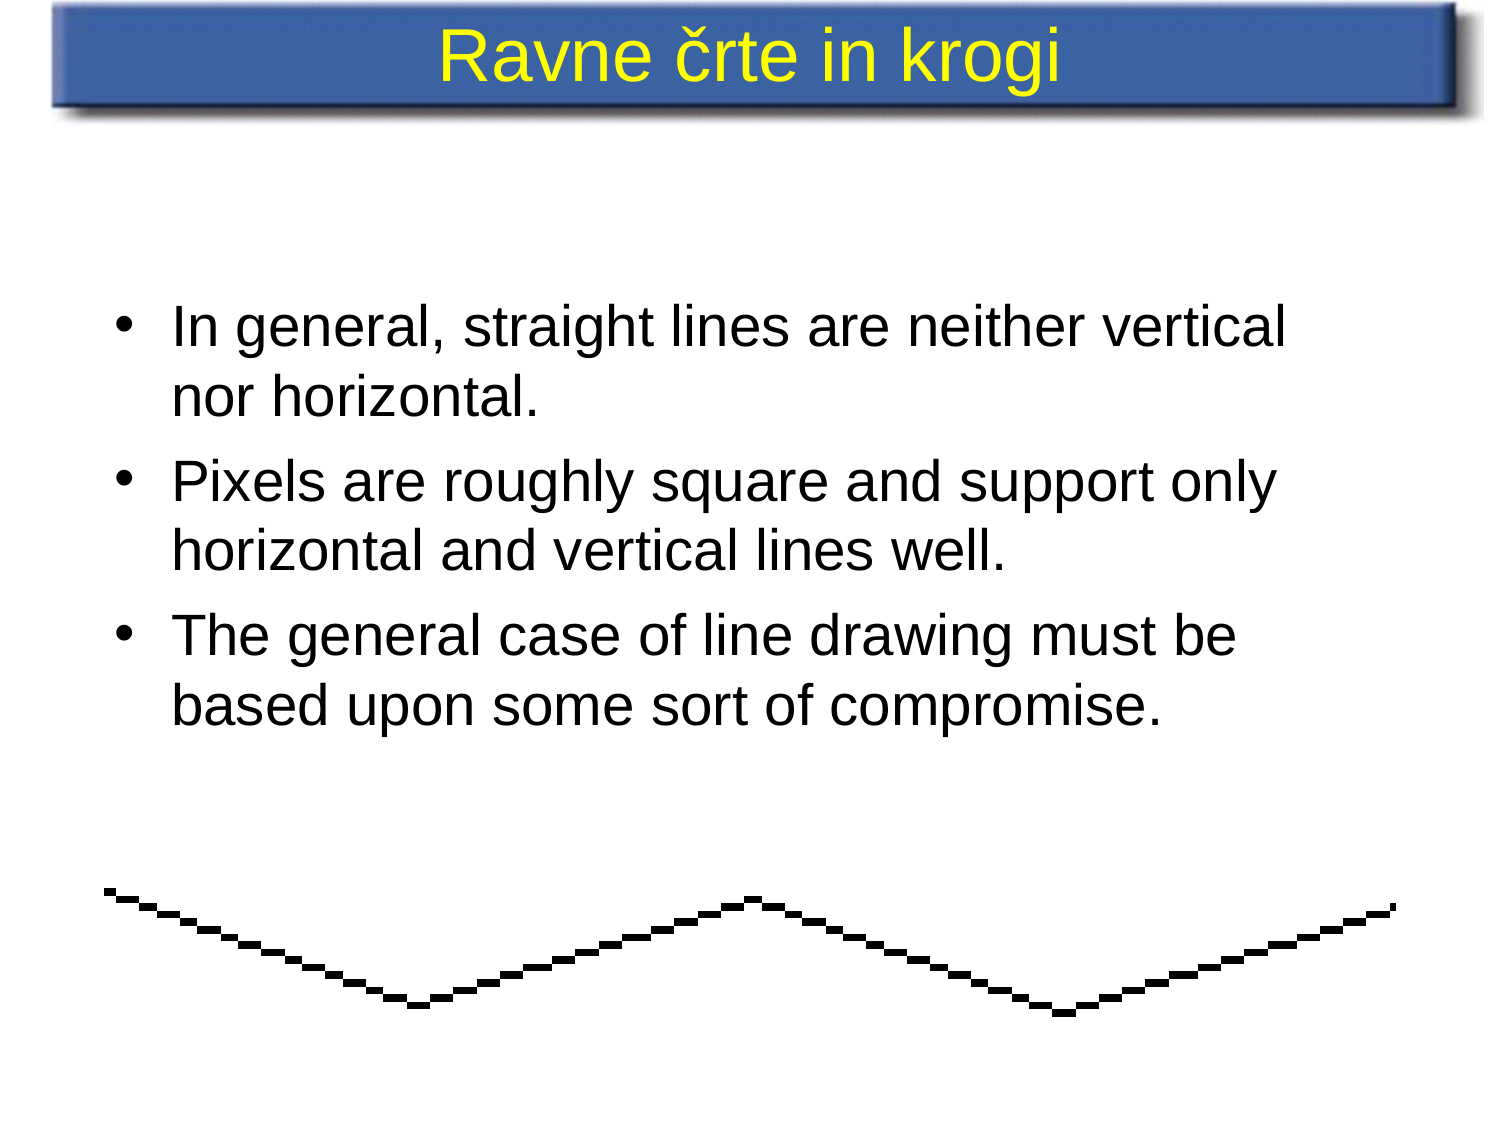

# Ravne črte in krogi
In general, straight lines are neither vertical nor horizontal.
Pixels are roughly square and support only horizontal and vertical lines well.
The general case of line drawing must be based upon some sort of compromise.